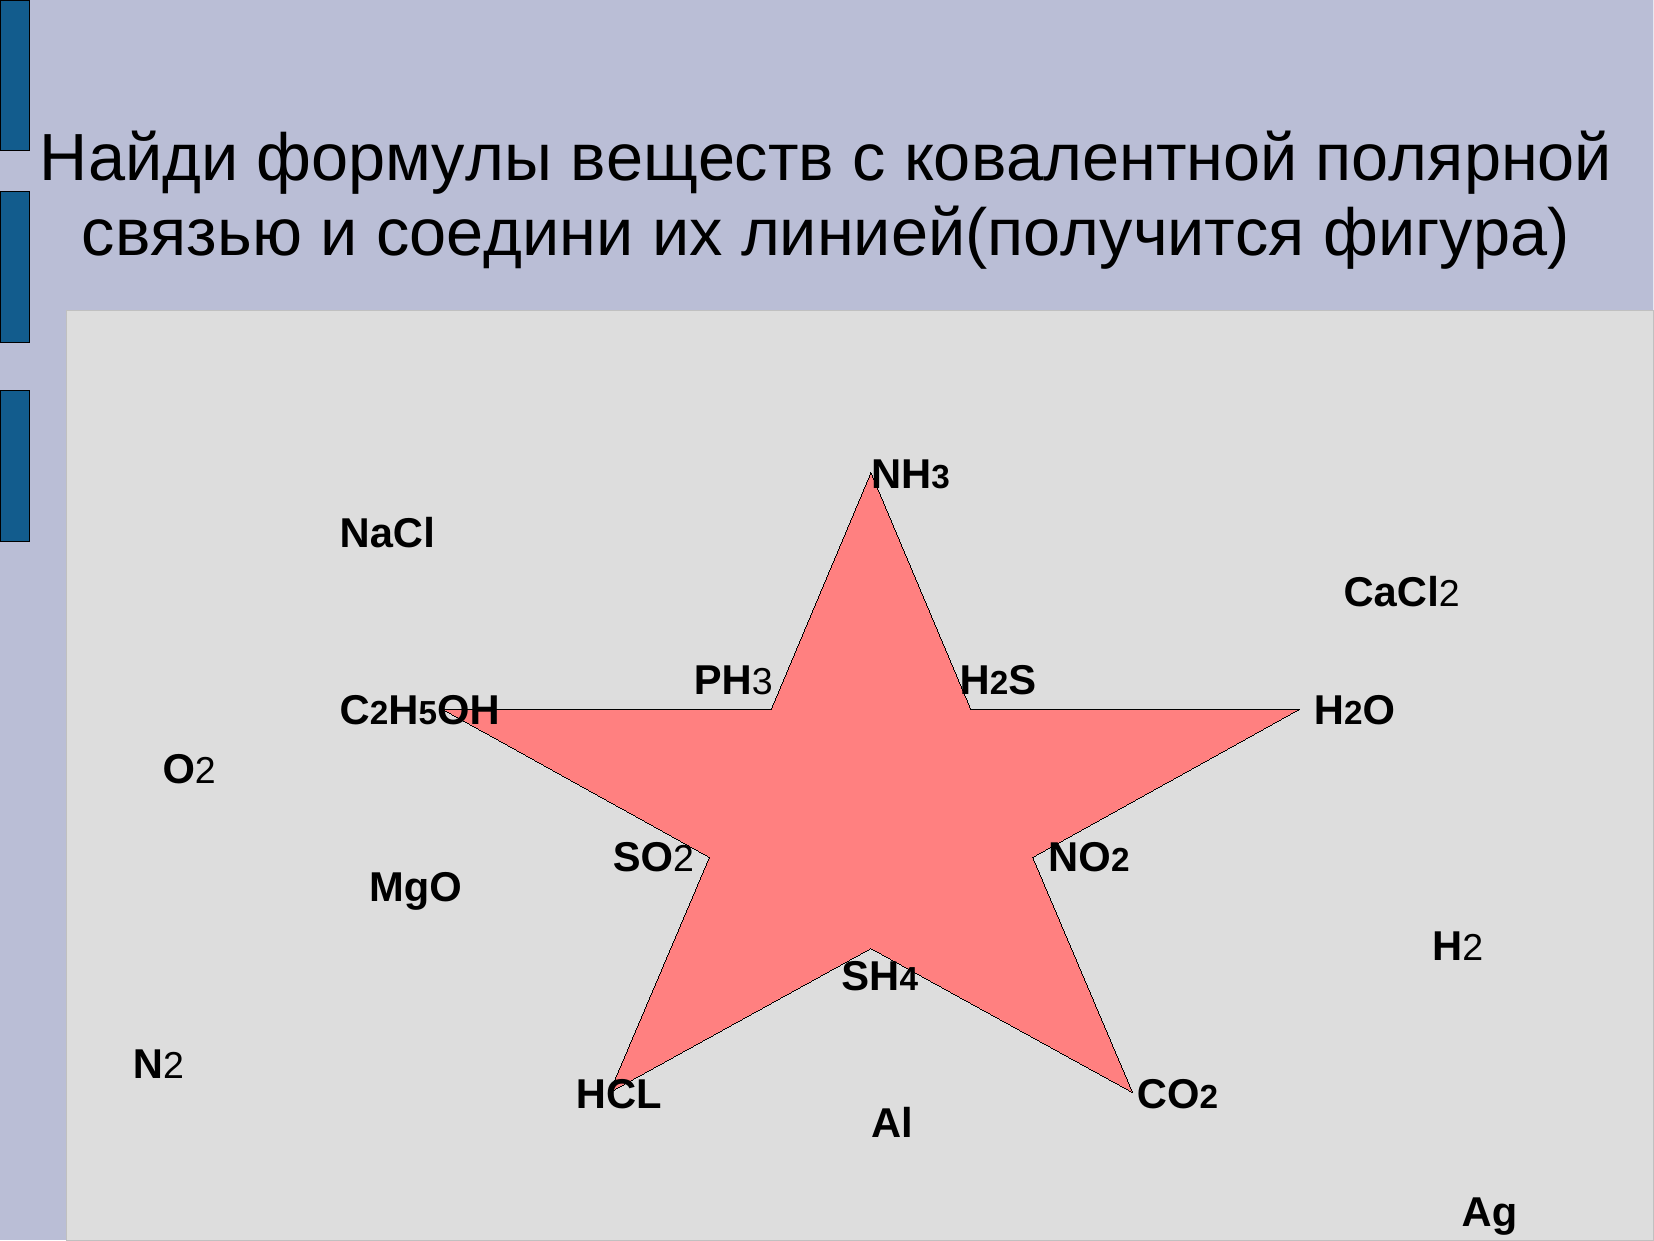

# Найди формулы веществ с ковалентной полярной связью и соедини их линией(получится фигура)
NH3
NaCl
CaCl2
PH3
H2S
C2H5OH
H2O
O2
SO2
NO2
MgO
H2
SH4
N2
HCL
CO2
Al
Ag